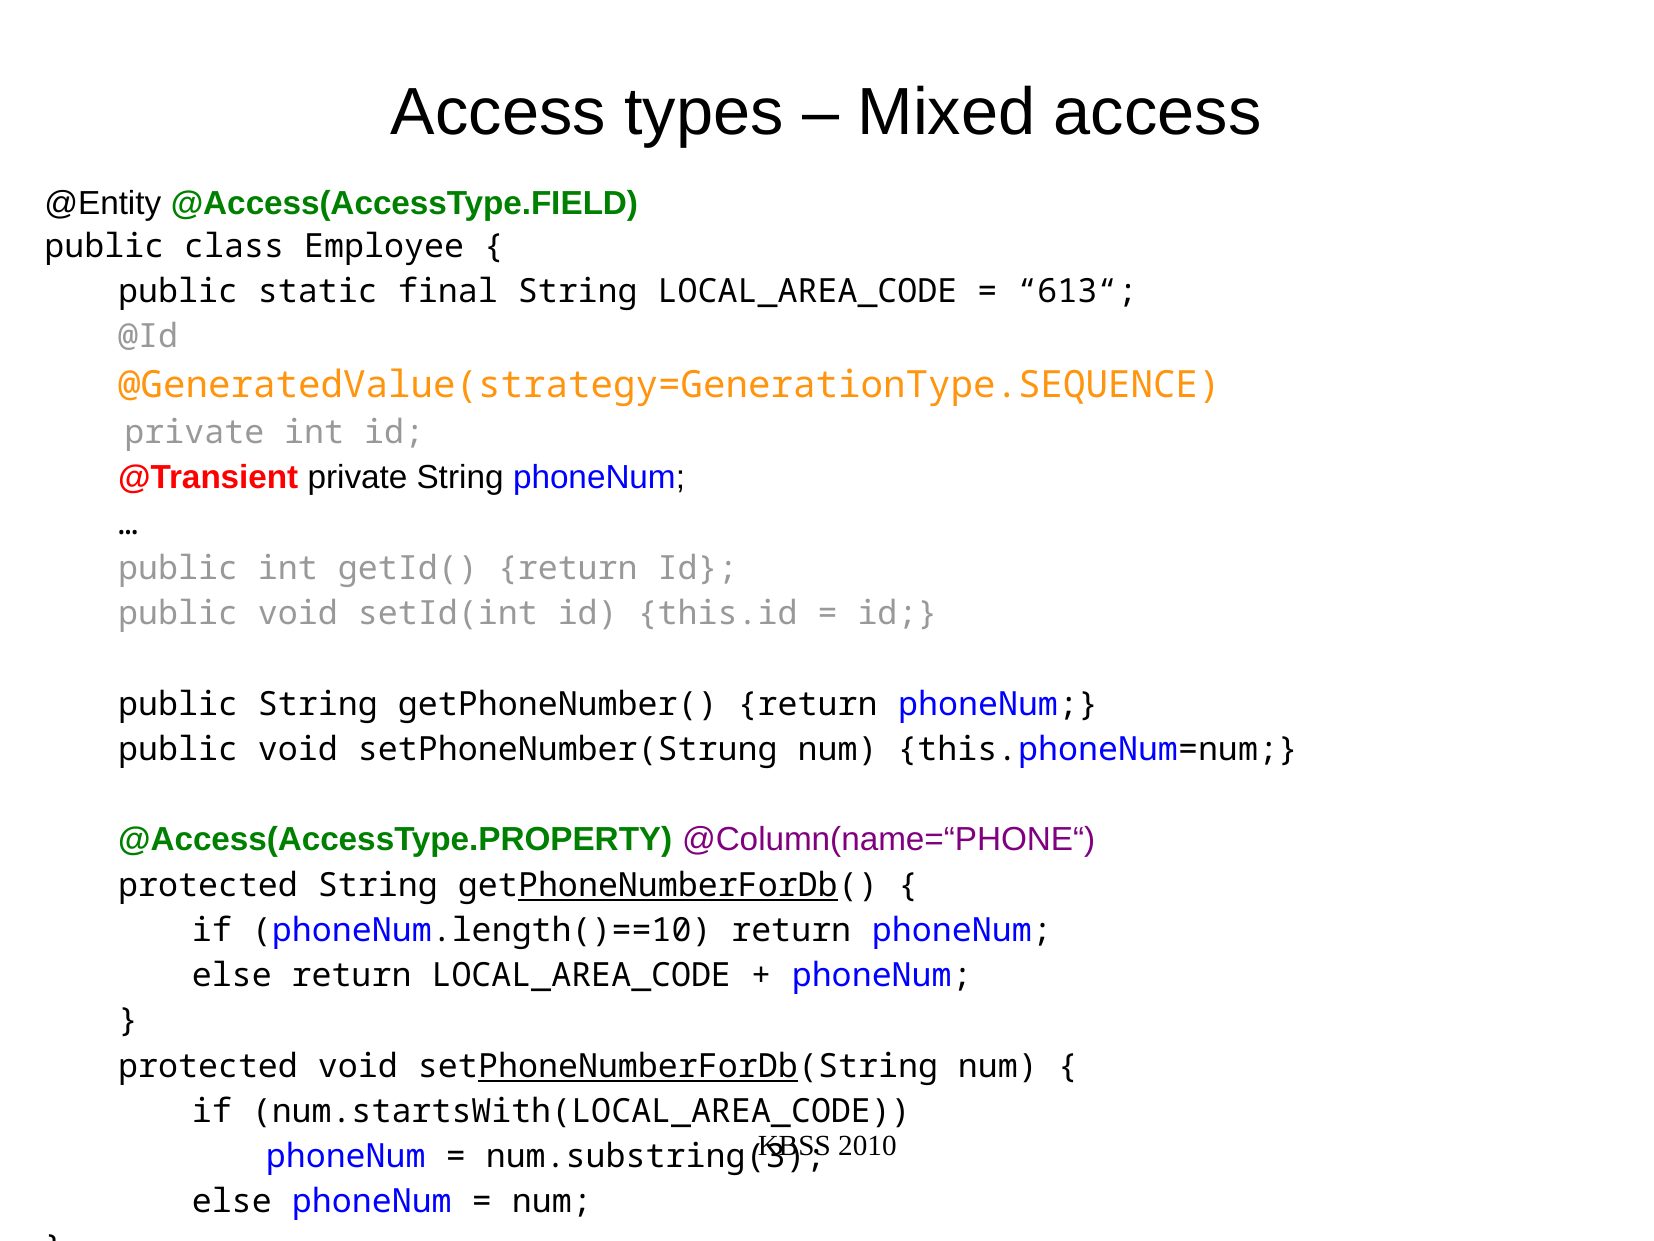

# Access types – Mixed access
@Entity @Access(AccessType.FIELD)
public class Employee {
	public static final String LOCAL_AREA_CODE = “613“;
	@Id
	@GeneratedValue(strategy=GenerationType.SEQUENCE)
 private int id;
	@Transient private String phoneNum;
	…
	public int getId() {return Id};
	public void setId(int id) {this.id = id;}
	public String getPhoneNumber() {return phoneNum;}
	public void setPhoneNumber(Strung num) {this.phoneNum=num;}
	@Access(AccessType.PROPERTY) @Column(name=“PHONE“)
	protected String getPhoneNumberForDb() {
		if (phoneNum.length()==10) return phoneNum;
		else return LOCAL_AREA_CODE + phoneNum;
	}
	protected void setPhoneNumberForDb(String num) {
		if (num.startsWith(LOCAL_AREA_CODE))
			phoneNum = num.substring(3);
		else phoneNum = num;
}
KBSS 2010